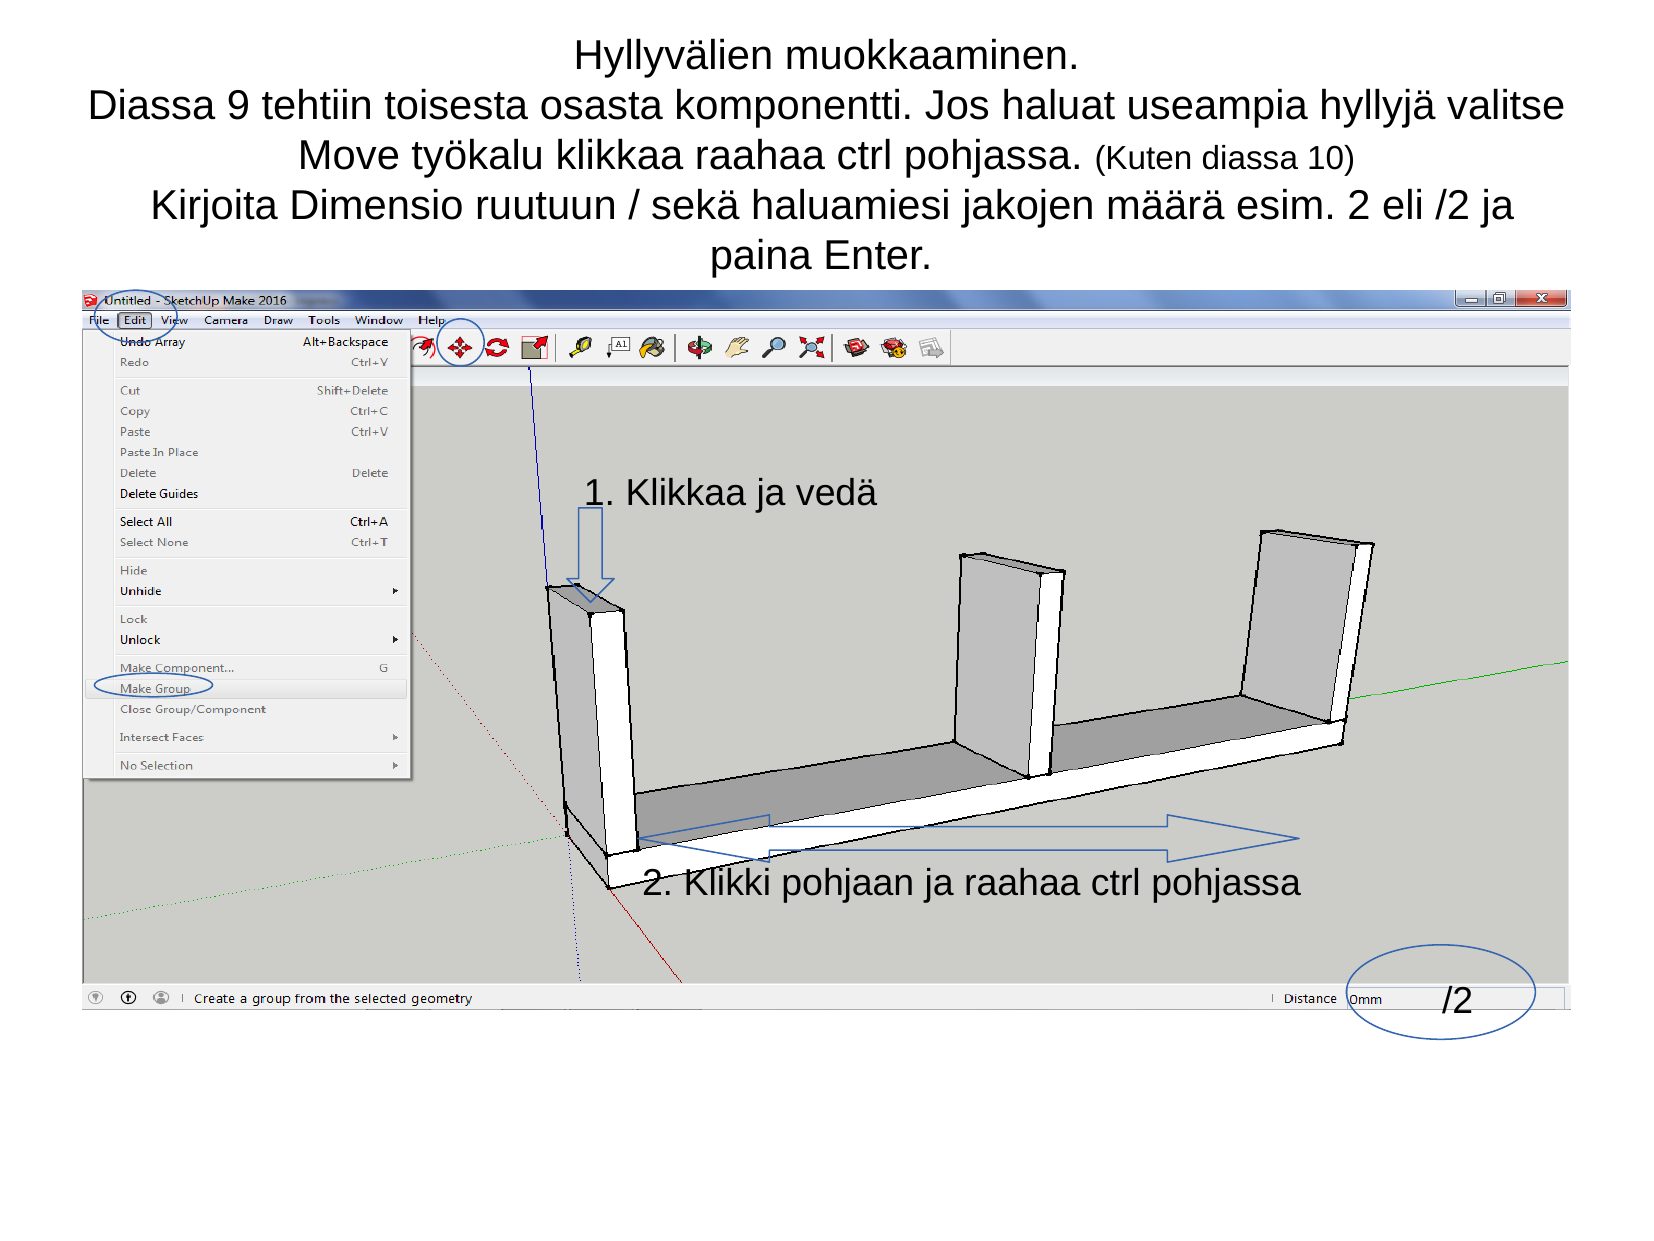

Hyllyvälien muokkaaminen.
Diassa 9 tehtiin toisesta osasta komponentti. Jos haluat useampia hyllyjä valitse Move työkalu klikkaa raahaa ctrl pohjassa. (Kuten diassa 10)
 Kirjoita Dimensio ruutuun / sekä haluamiesi jakojen määrä esim. 2 eli /2 ja paina Enter.
1. Klikkaa ja vedä
2. Klikki pohjaan ja raahaa ctrl pohjassa
/2